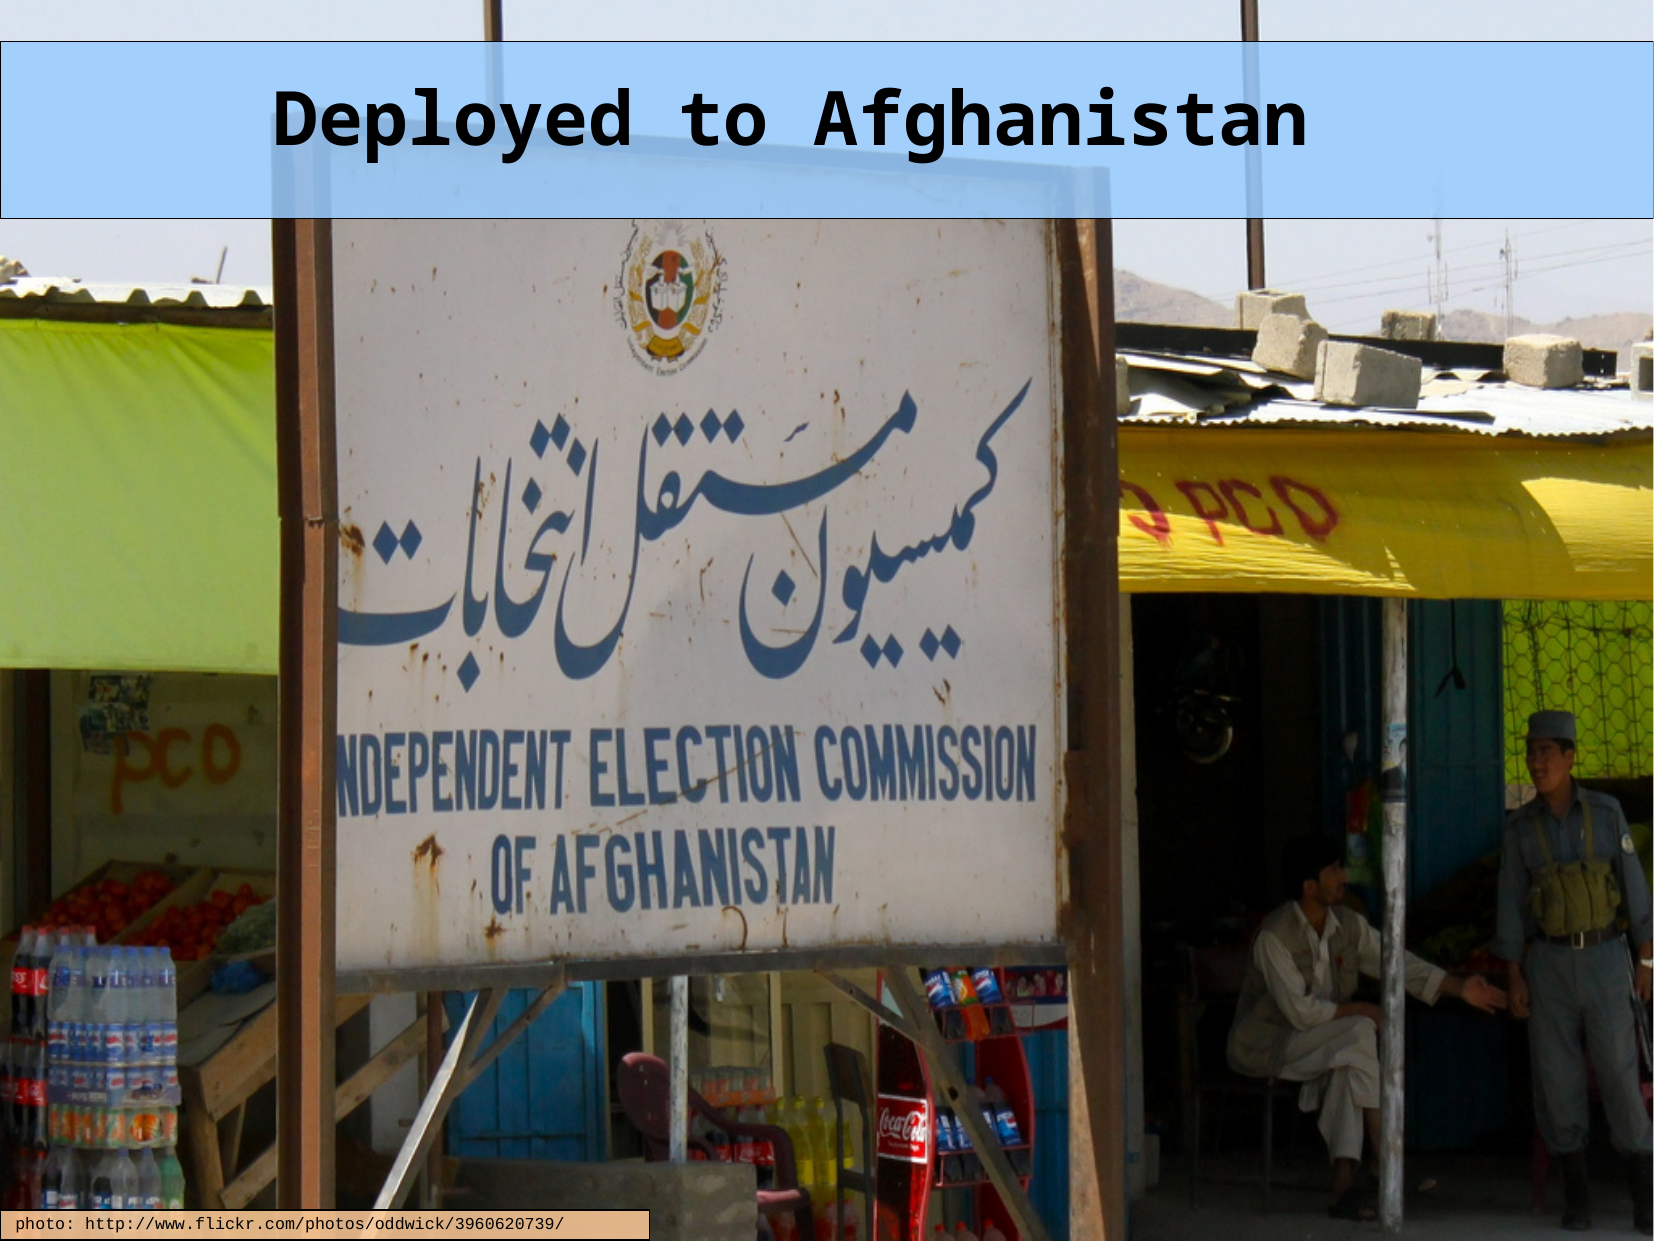

Deployed to Afghanistan
# “DEPLOY” TO AGHANISTAN
photo: http://www.flickr.com/photos/oddwick/3960620739/